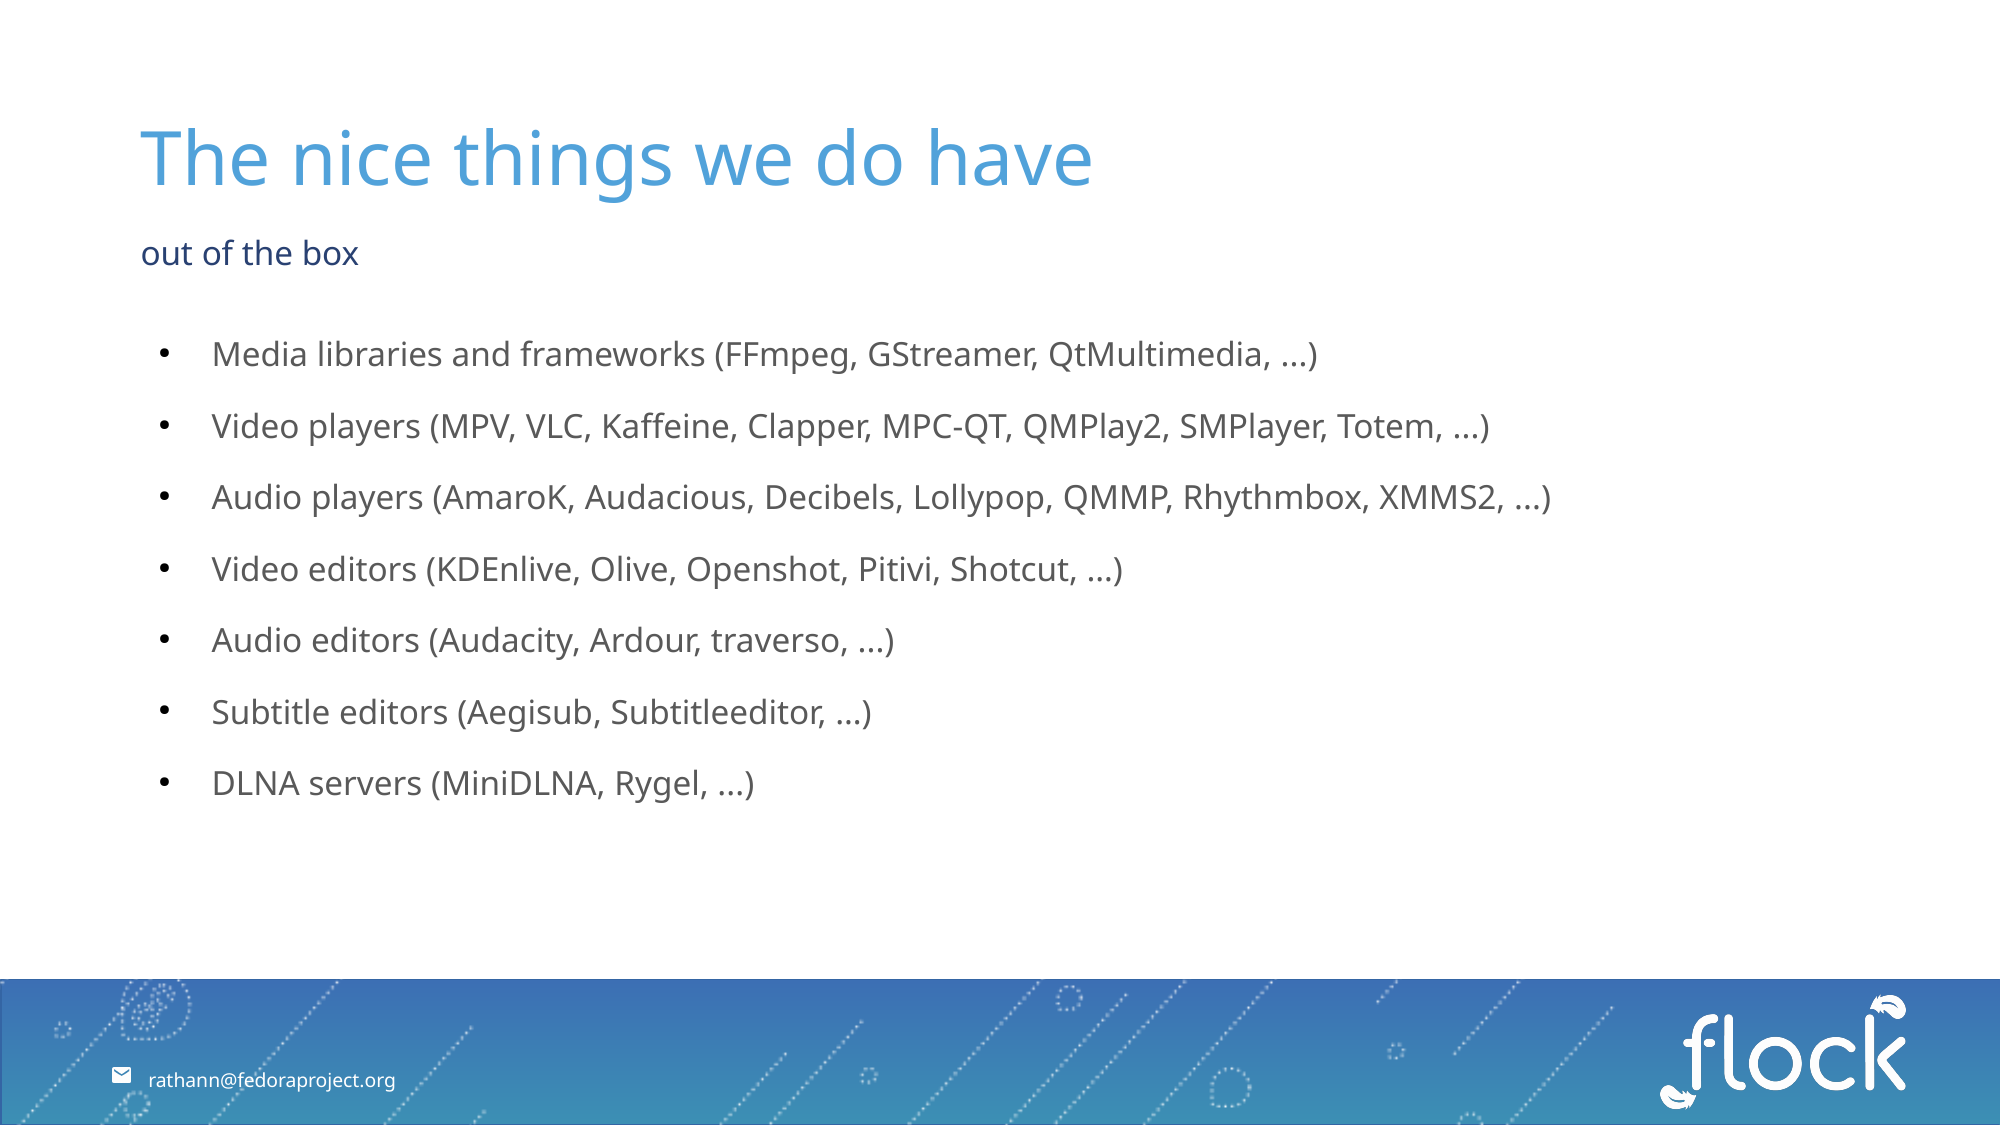

# The nice things we do have
out of the box
Media libraries and frameworks (FFmpeg, GStreamer, QtMultimedia, ...)
Video players (MPV, VLC, Kaffeine, Clapper, MPC-QT, QMPlay2, SMPlayer, Totem, ...)
Audio players (AmaroK, Audacious, Decibels, Lollypop, QMMP, Rhythmbox, XMMS2, ...)
Video editors (KDEnlive, Olive, Openshot, Pitivi, Shotcut, …)
Audio editors (Audacity, Ardour, traverso, ...)
Subtitle editors (Aegisub, Subtitleeditor, …)
DLNA servers (MiniDLNA, Rygel, ...)
rathann@fedoraproject.org